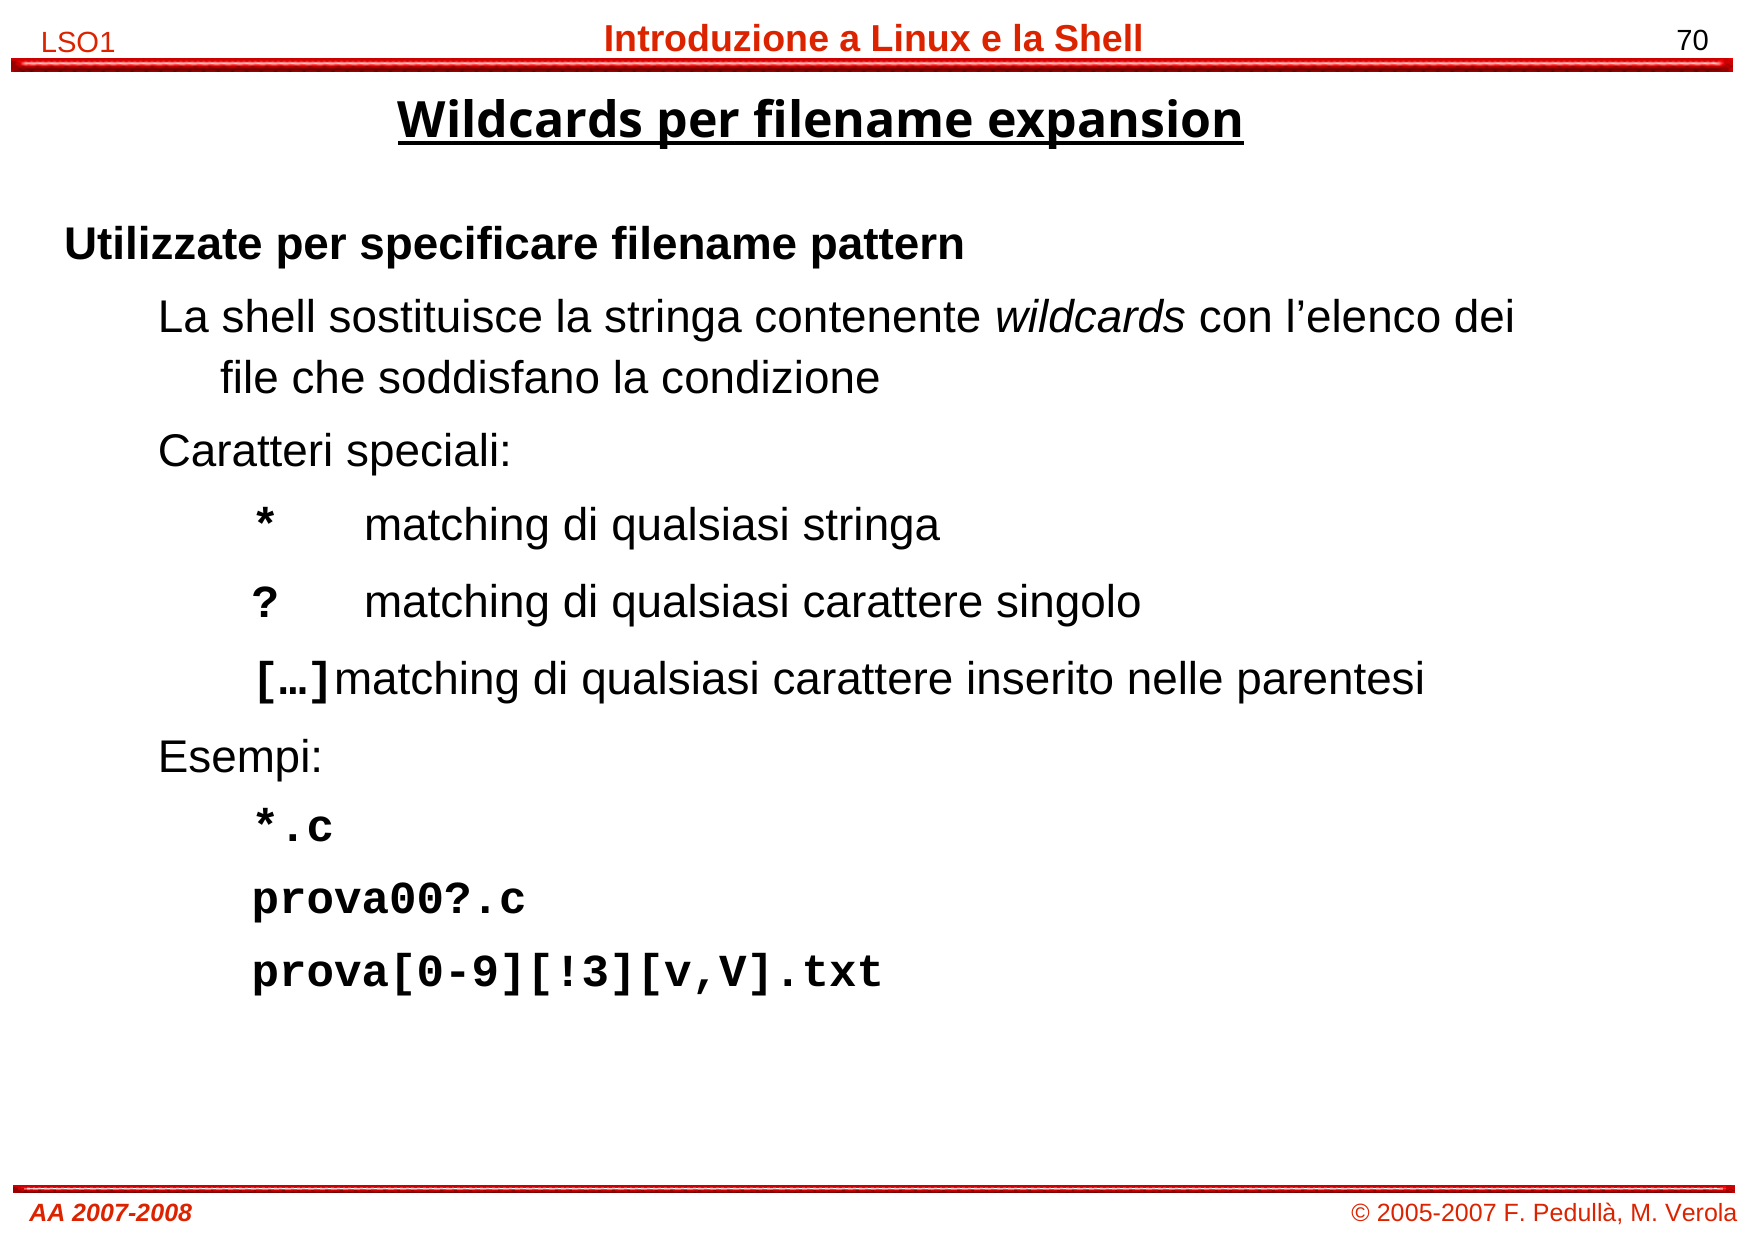

# Wildcards per filename expansion
Utilizzate per specificare filename pattern
La shell sostituisce la stringa contenente wildcards con l’elenco dei file che soddisfano la condizione
Caratteri speciali:
*	matching di qualsiasi stringa
?	matching di qualsiasi carattere singolo
[…]matching di qualsiasi carattere inserito nelle parentesi
Esempi:
*.c
prova00?.c
prova[0-9][!3][v,V].txt